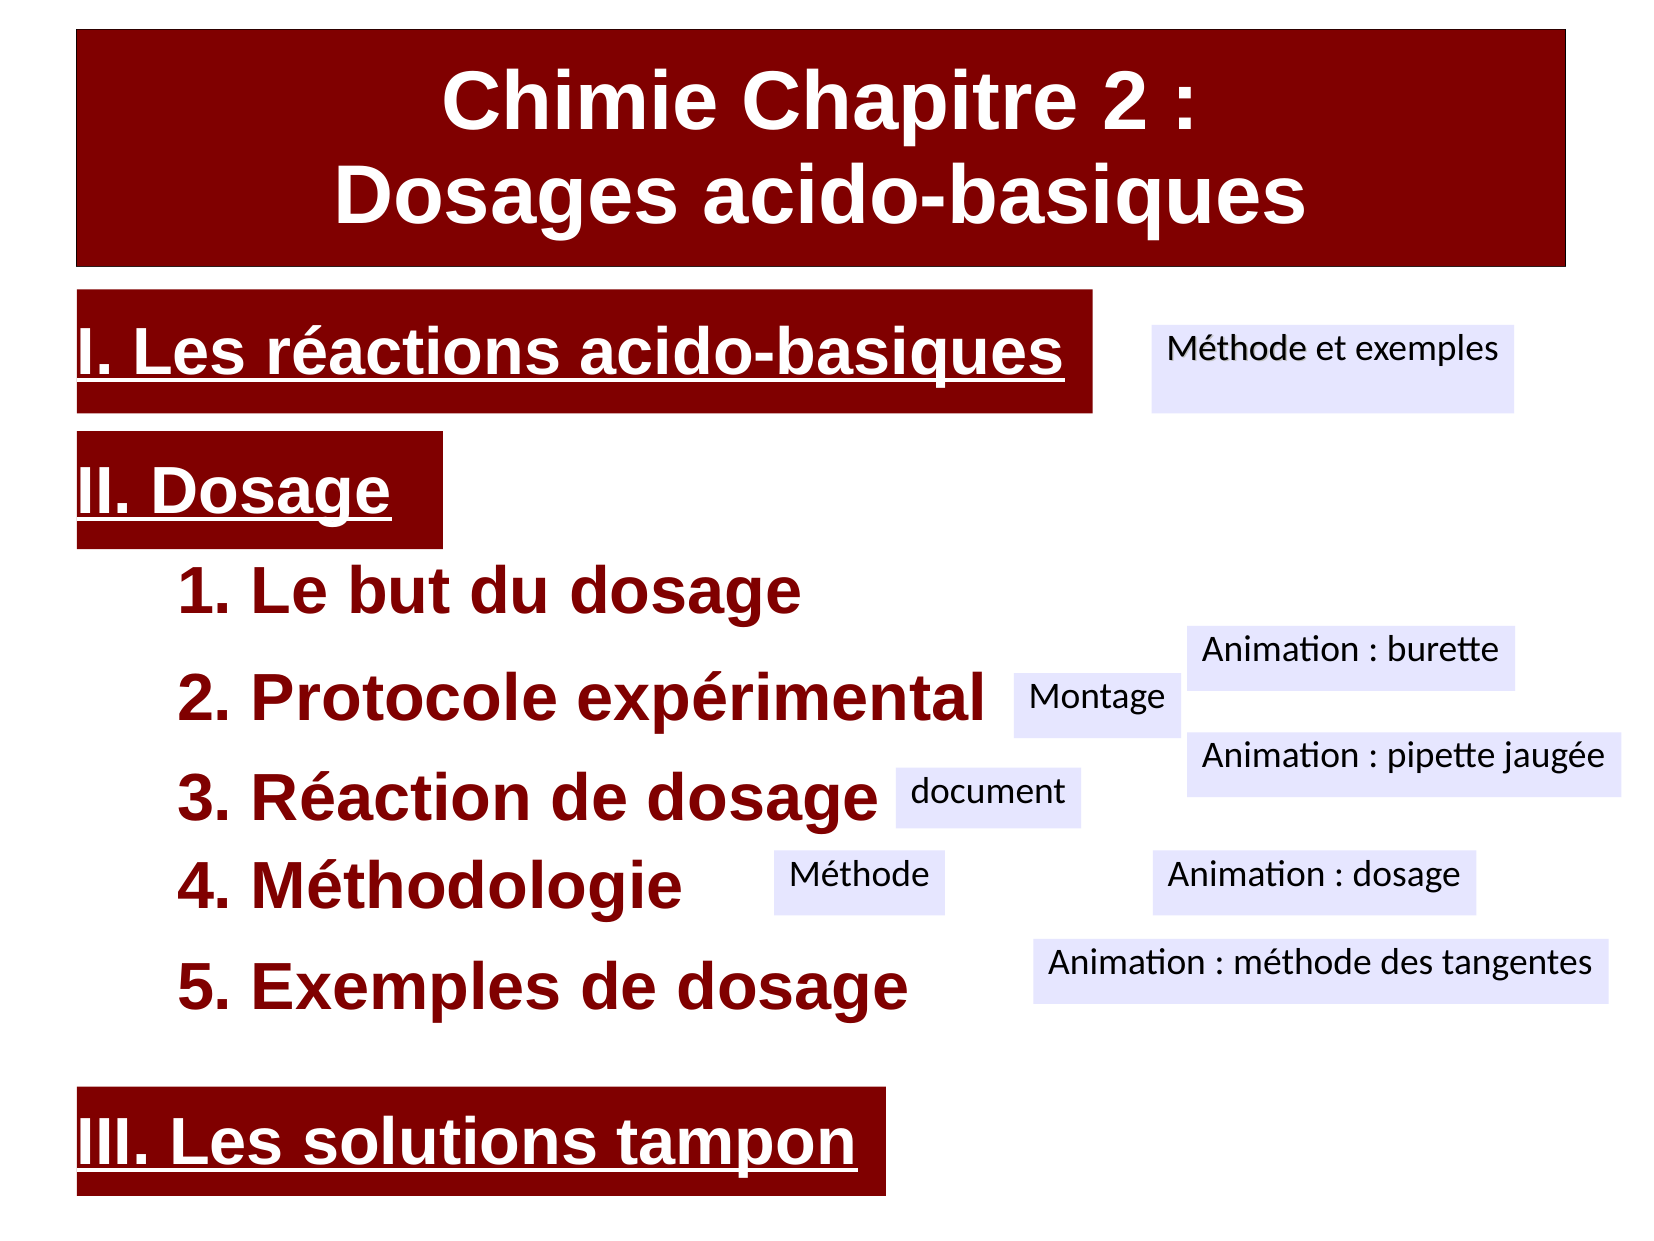

# Chimie Chapitre 2 : Dosages acido-basiques
I. Les réactions acido-basiques
Méthode et exemples
II. Dosage
1. Le but du dosage
Animation : burette
2. Protocole expérimental
Montage
Animation : pipette jaugée
3. Réaction de dosage
document
4. Méthodologie
Méthode
Animation : dosage
5. Exemples de dosage
Animation : méthode des tangentes
III. Les solutions tampon